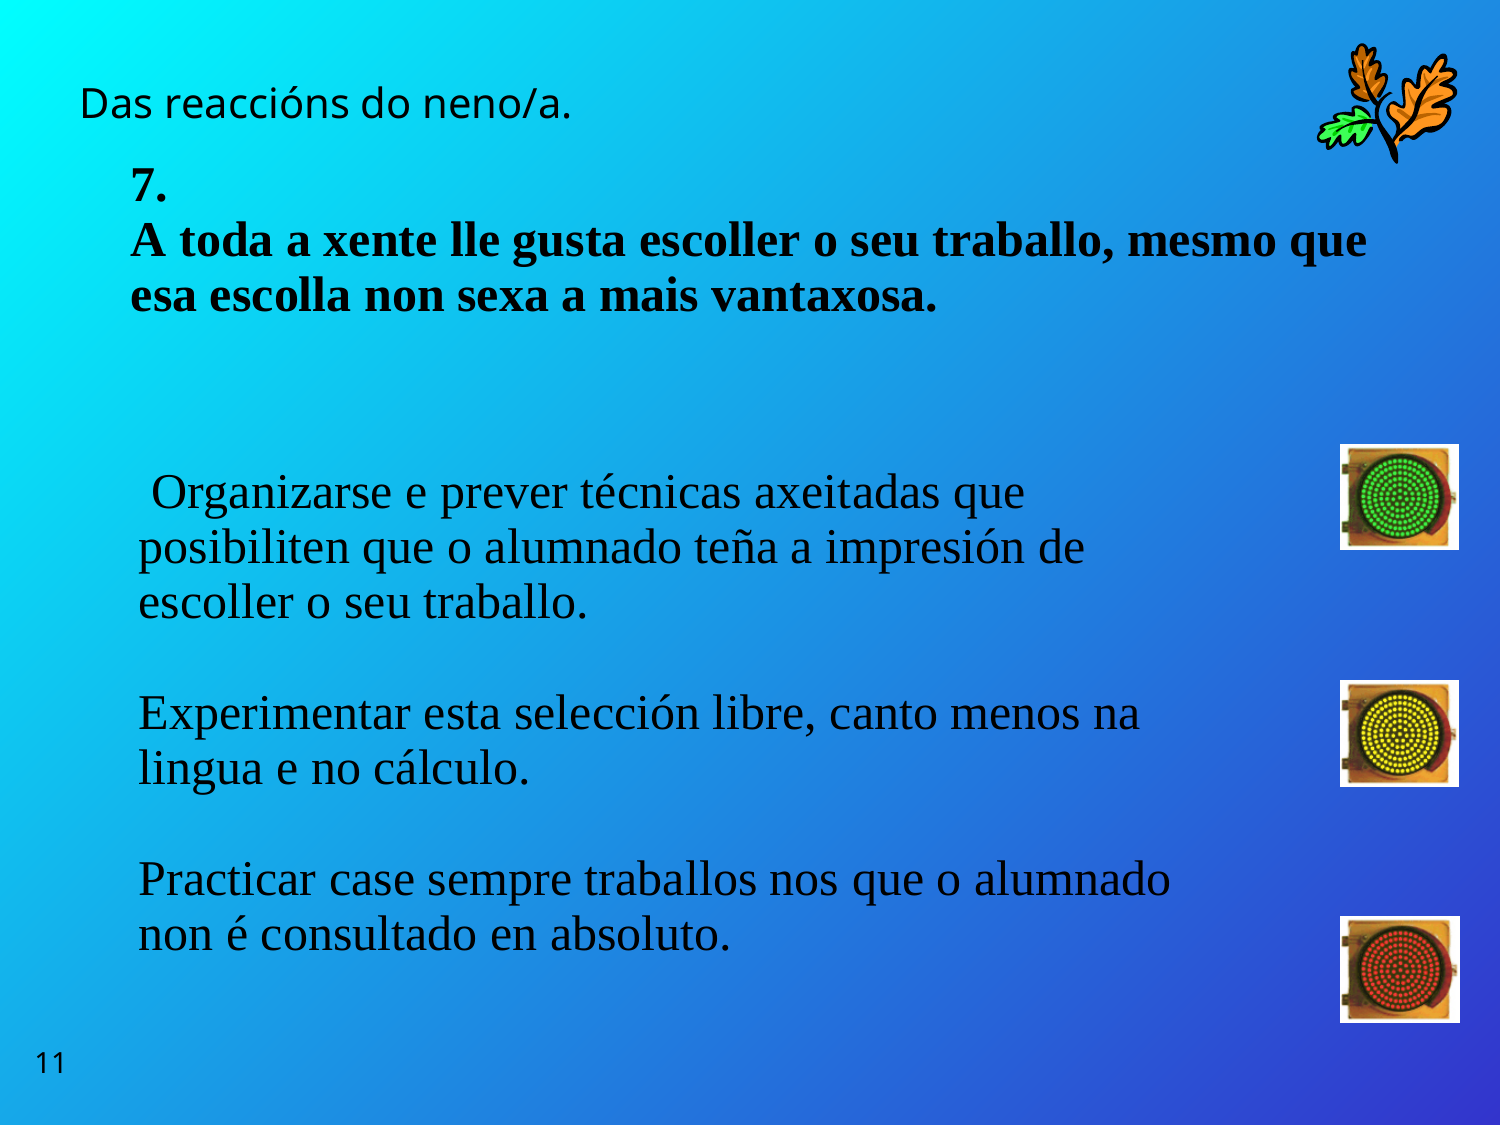

Das reaccións do neno/a.
7.
A toda a xente lle gusta escoller o seu traballo, mesmo que esa escolla non sexa a mais vantaxosa.
 Organizarse e prever técnicas axeitadas que posibiliten que o alumnado teña a impresión de escoller o seu traballo.
Experimentar esta selección libre, canto menos na lingua e no cálculo.
Practicar case sempre traballos nos que o alumnado non é consultado en absoluto.
11